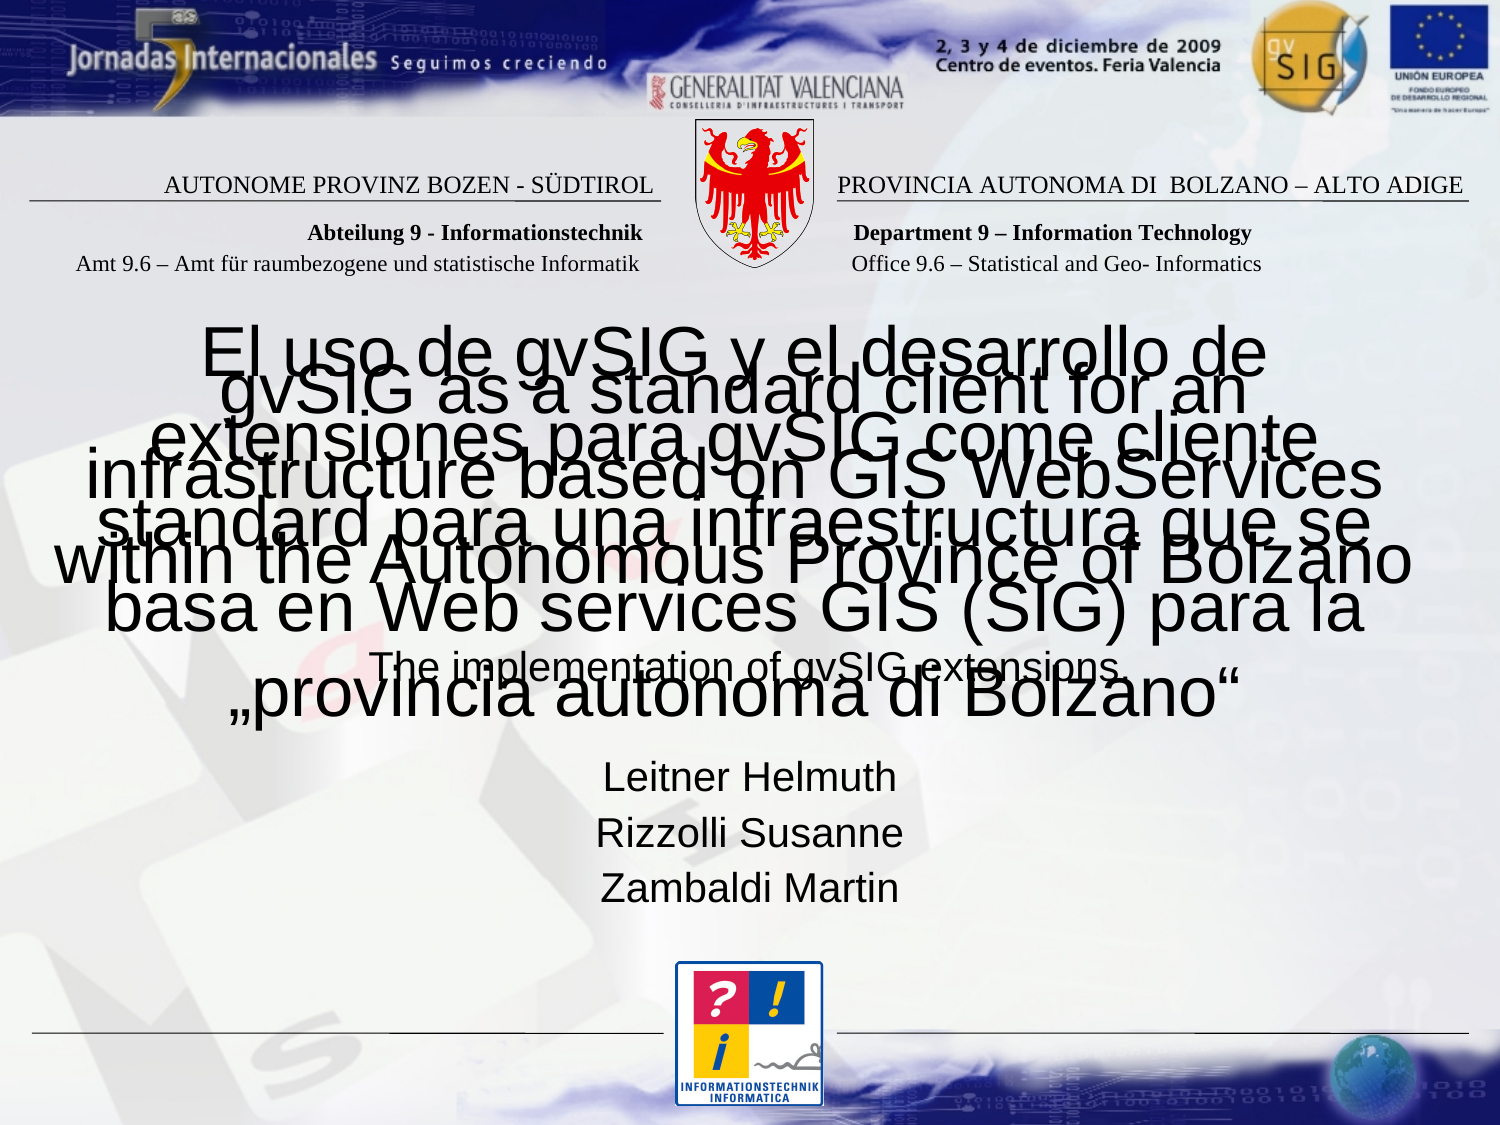

El uso de gvSIG y el desarrollo de extensiones para gvSIG come cliente standard para una infraestructura que se basa en Web services GIS (SIG) para la „provincia autonoma di Bolzano“
# gvSIG as a standard client for an infrastructure based on GIS WebServices within the Autonomous Province of Bolzano
The implementation of gvSIG extensions.
Leitner Helmuth
Rizzolli Susanne
Zambaldi Martin